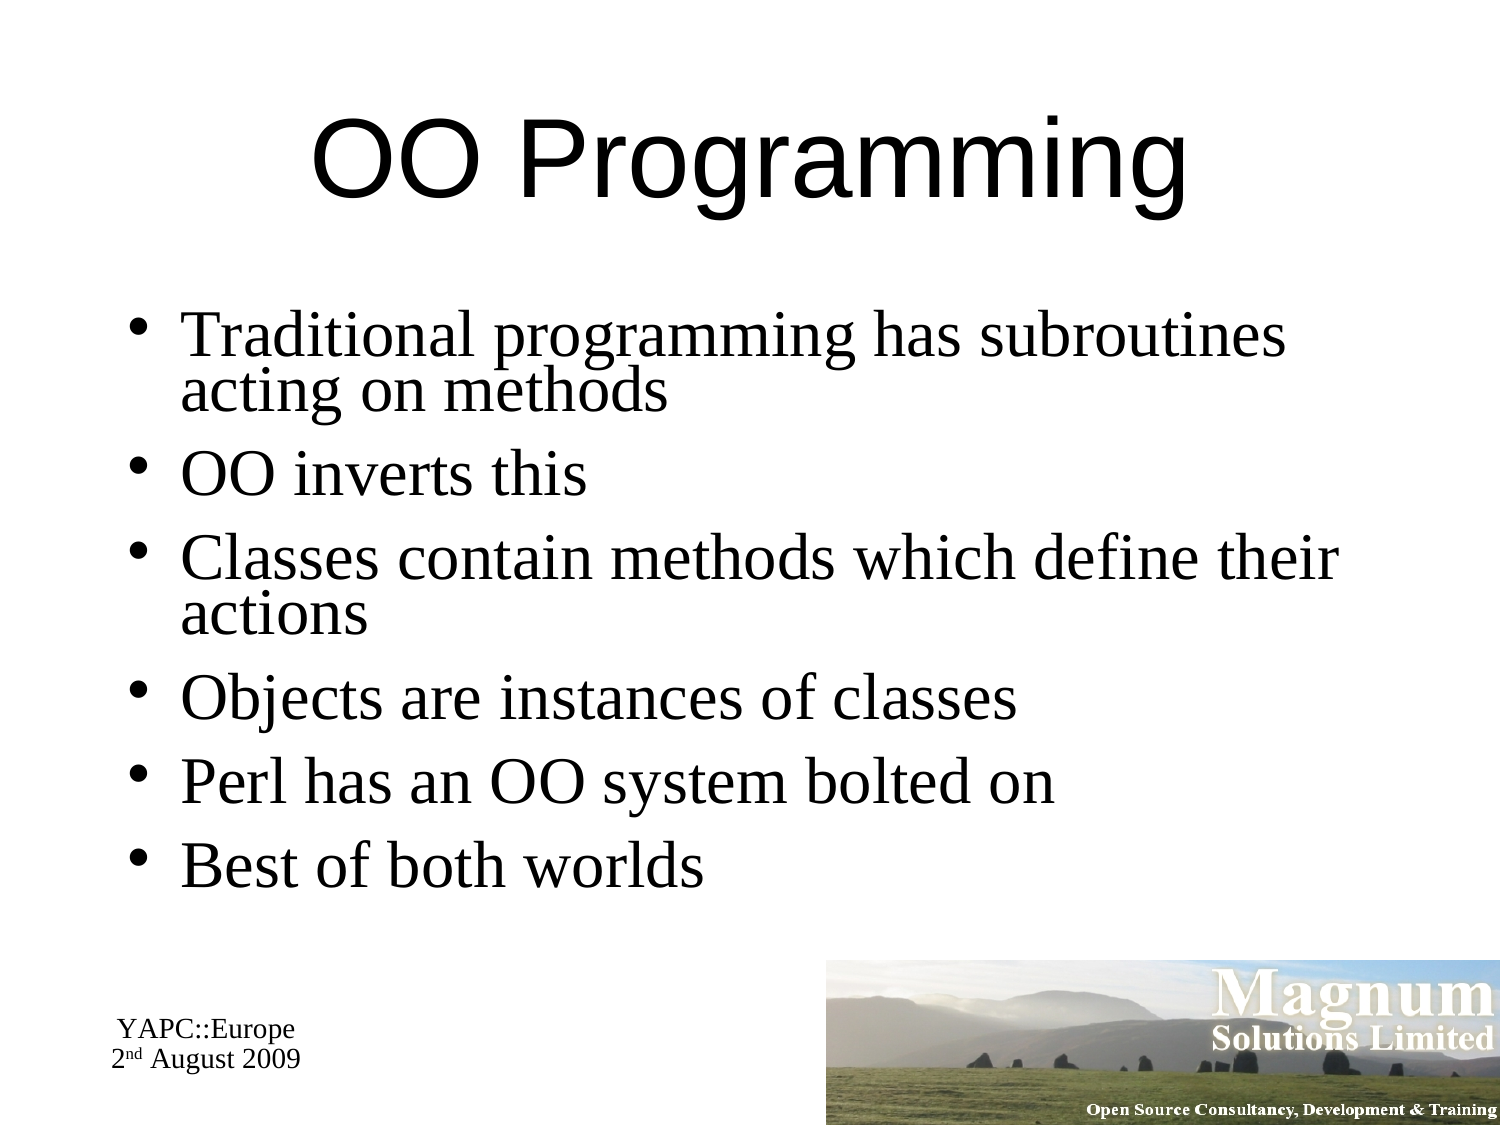

# OO Programming
Traditional programming has subroutines acting on methods
OO inverts this
Classes contain methods which define their actions
Objects are instances of classes
Perl has an OO system bolted on
Best of both worlds
70